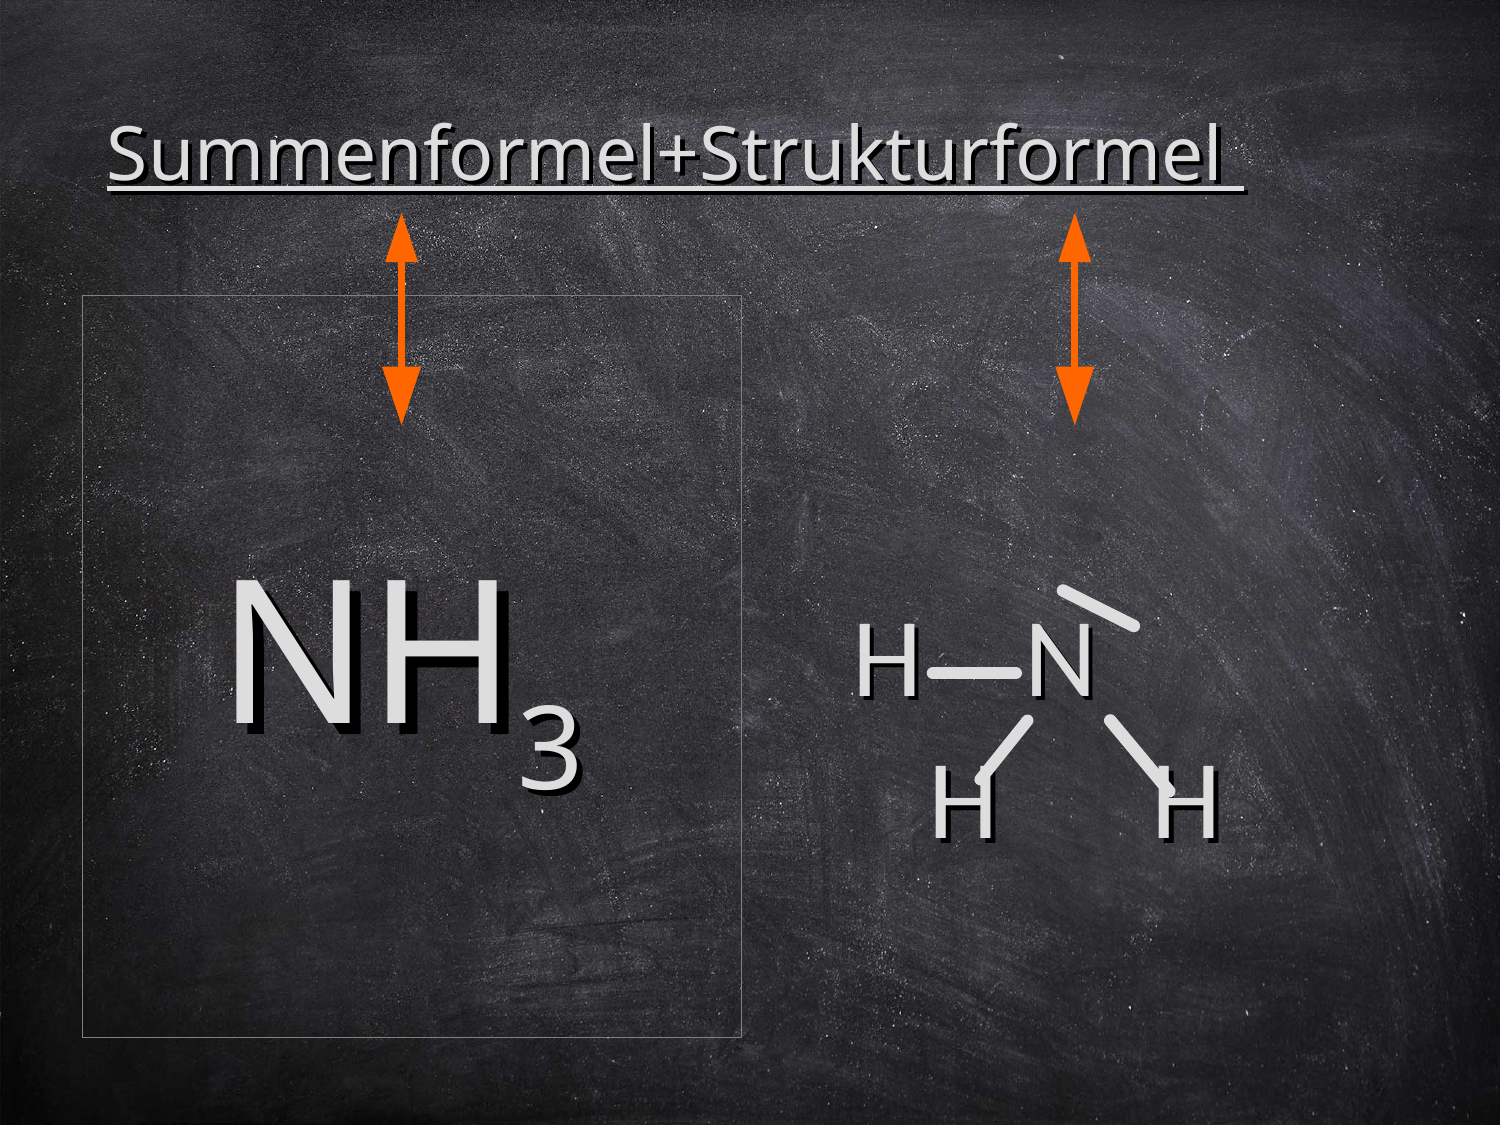

# Summenformel+Strukturformel
 NH3
 H N
 H H